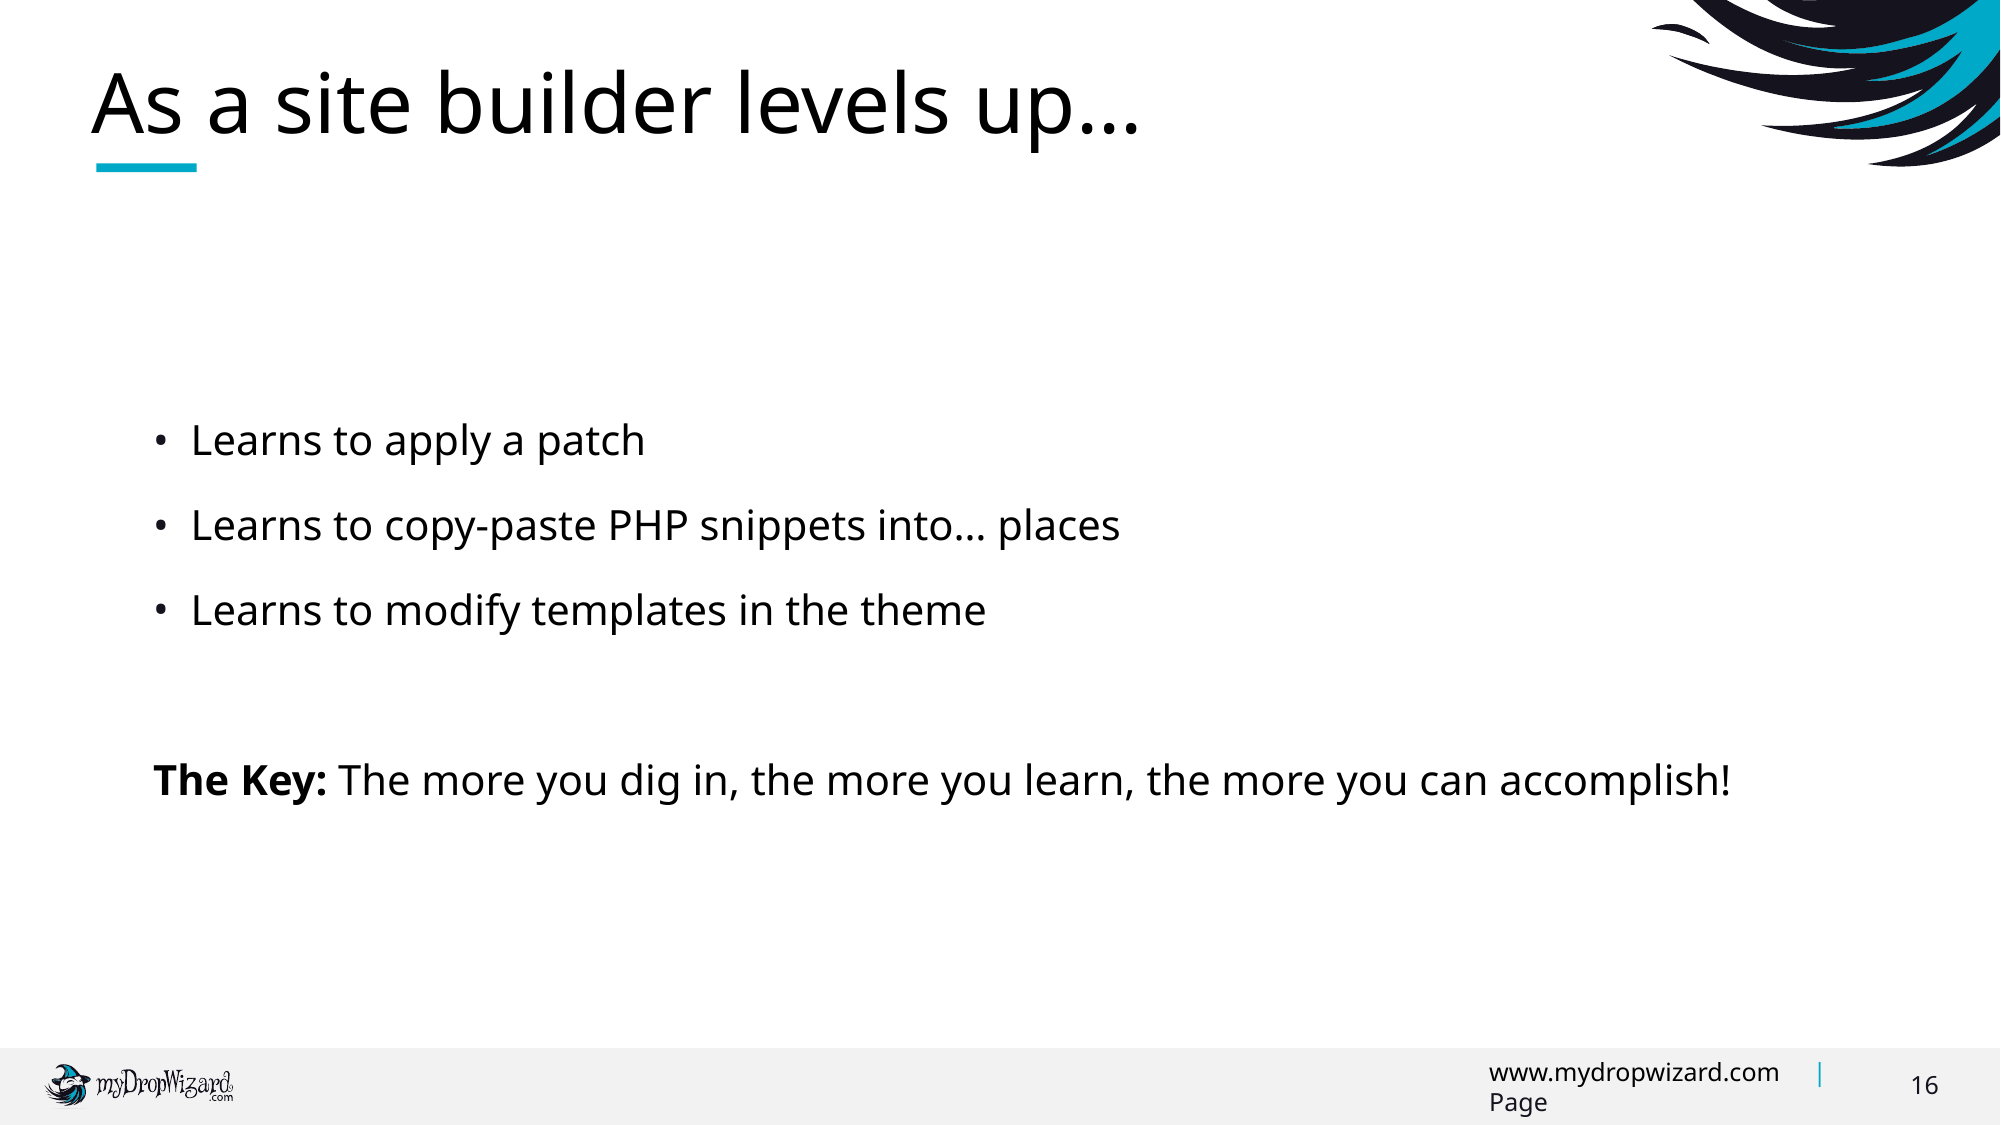

As a site builder levels up...
# Learns to apply a patch
Learns to copy-paste PHP snippets into… places
Learns to modify templates in the theme
The Key: The more you dig in, the more you learn, the more you can accomplish!